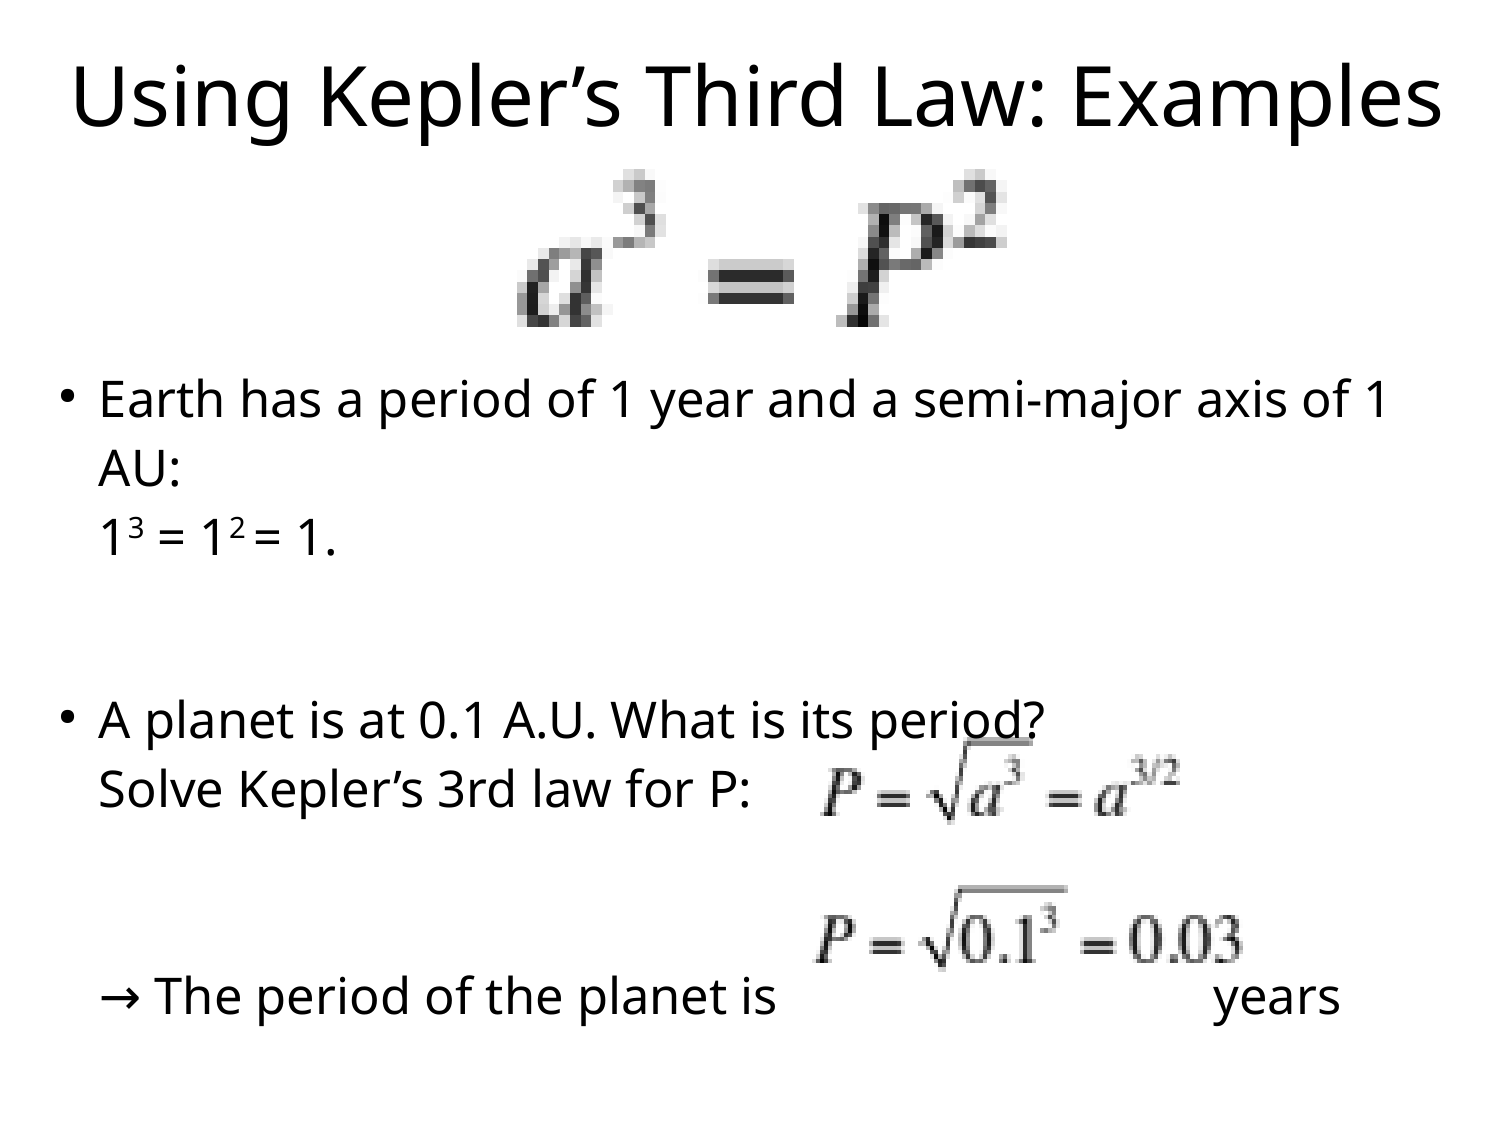

# Using Kepler’s Third Law: Examples
Earth has a period of 1 year and a semi-major axis of 1 AU:
13 = 12 = 1.
A planet is at 0.1 A.U. What is its period?
Solve Kepler’s 3rd law for P:
→ The period of the planet is years